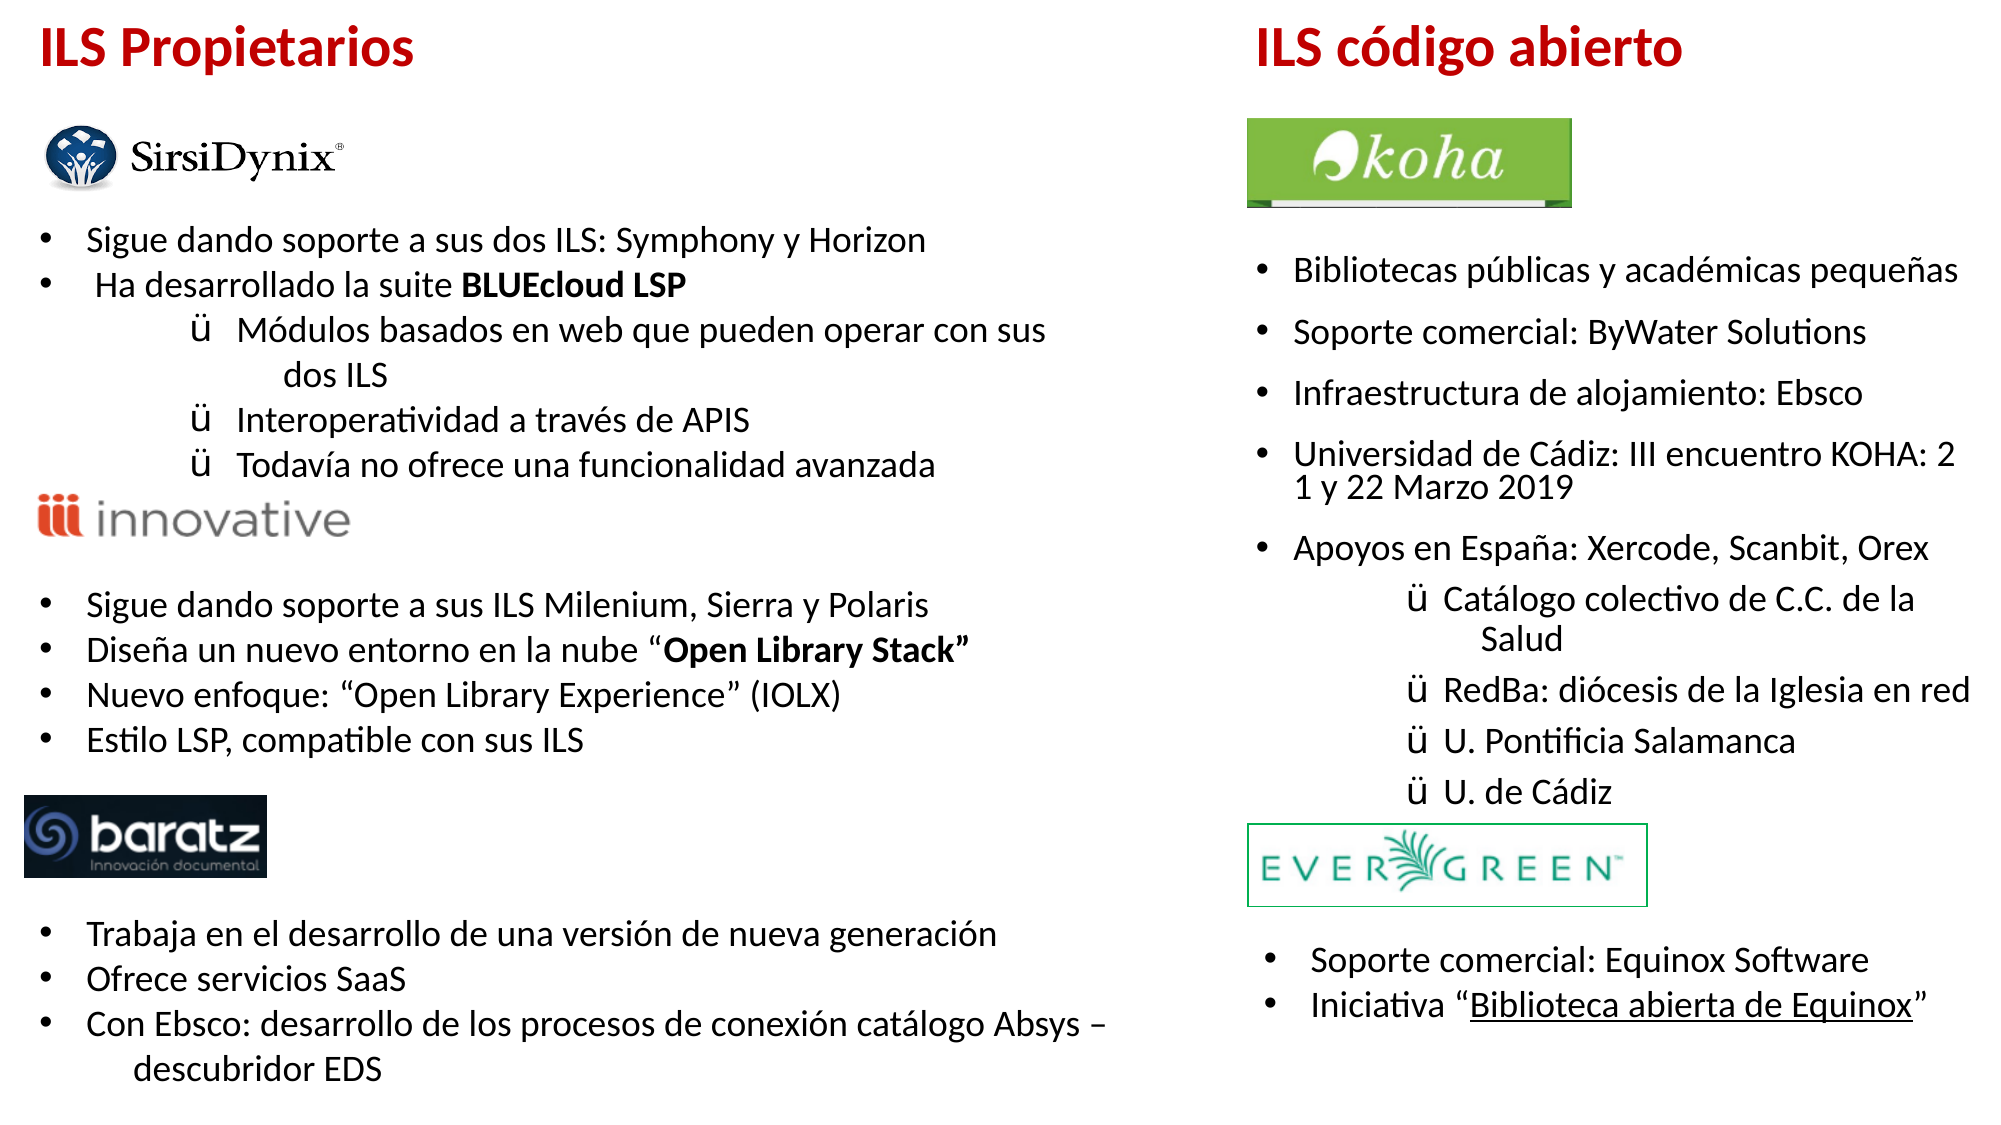

ILS Propietarios
ILS código abierto
Sigue dando soporte a sus dos ILS: Symphony y Horizon
 Ha desarrollado la suite BLUEcloud LSP
Módulos basados en web que pueden operar con sus dos ILS
Interoperatividad a través de APIS
Todavía no ofrece una funcionalidad avanzada
# Bibliotecas públicas y académicas pequeñas
Soporte comercial: ByWater Solutions
Infraestructura de alojamiento: Ebsco
Universidad de Cádiz: III encuentro KOHA: 21 y 22 Marzo 2019
Apoyos en España: Xercode, Scanbit, Orex
Catálogo colectivo de C.C. de la Salud
RedBa: diócesis de la Iglesia en red
U. Pontificia Salamanca
U. de Cádiz
Sigue dando soporte a sus ILS Milenium, Sierra y Polaris
Diseña un nuevo entorno en la nube “Open Library Stack”
Nuevo enfoque: “Open Library Experience” (IOLX)
Estilo LSP, compatible con sus ILS
Trabaja en el desarrollo de una versión de nueva generación
Ofrece servicios SaaS
Con Ebsco: desarrollo de los procesos de conexión catálogo Absys – descubridor EDS
Soporte comercial: Equinox Software
Iniciativa “Biblioteca abierta de Equinox”